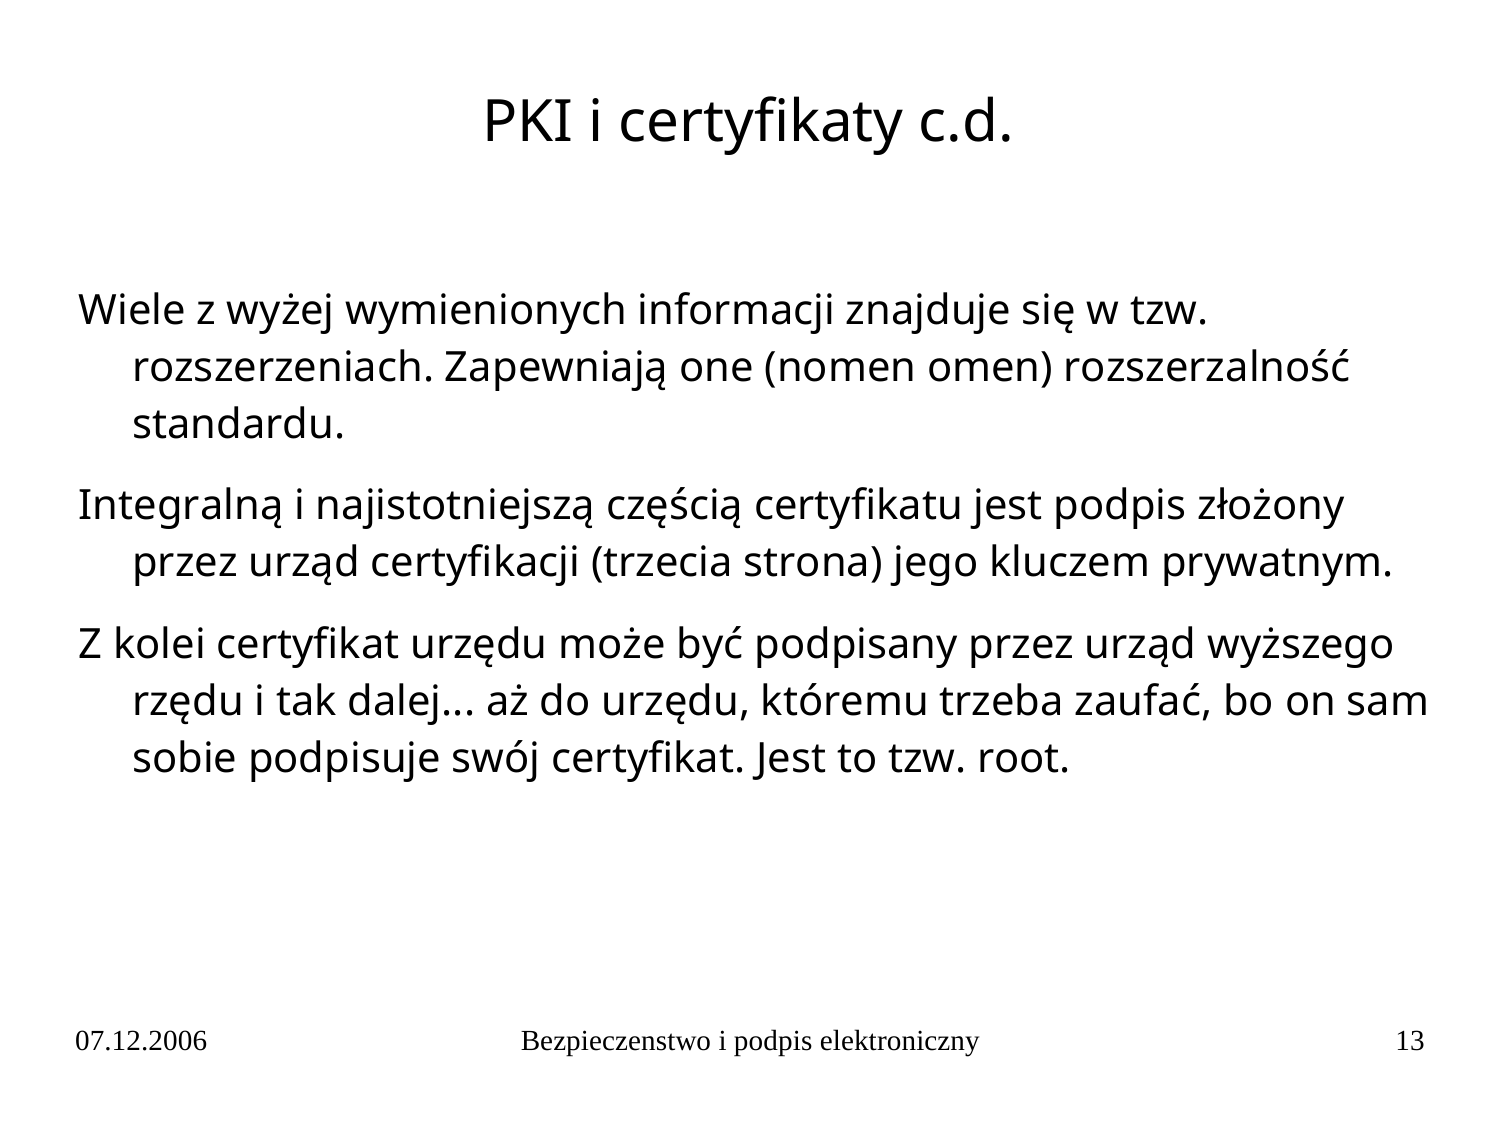

# PKI i certyfikaty c.d.
Wiele z wyżej wymienionych informacji znajduje się w tzw. rozszerzeniach. Zapewniają one (nomen omen) rozszerzalność standardu.
Integralną i najistotniejszą częścią certyfikatu jest podpis złożony przez urząd certyfikacji (trzecia strona) jego kluczem prywatnym.
Z kolei certyfikat urzędu może być podpisany przez urząd wyższego rzędu i tak dalej... aż do urzędu, któremu trzeba zaufać, bo on sam sobie podpisuje swój certyfikat. Jest to tzw. root.
07.12.2006
Bezpieczenstwo i podpis elektroniczny
13